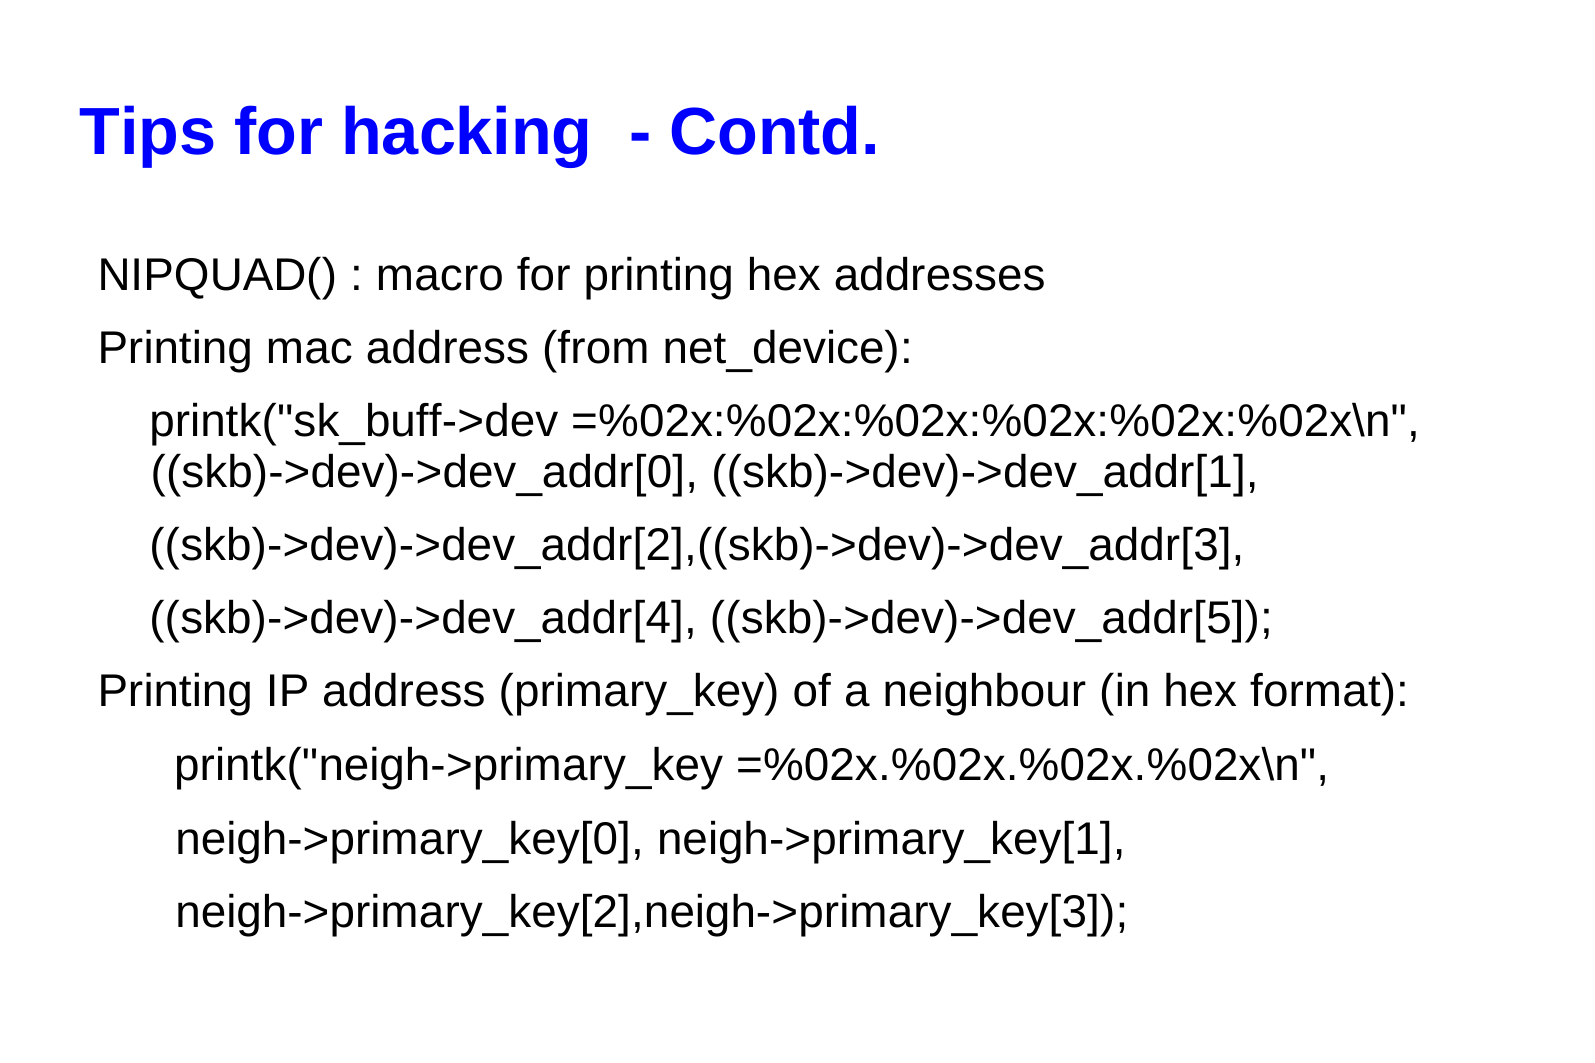

# Tips for hacking - Contd.
NIPQUAD() : macro for printing hex addresses
Printing mac address (from net_device):
 printk("sk_buff->dev =%02x:%02x:%02x:%02x:%02x:%02x\n",((skb)->dev)->dev_addr[0], ((skb)->dev)->dev_addr[1],
 ((skb)->dev)->dev_addr[2],((skb)->dev)->dev_addr[3],
 ((skb)->dev)->dev_addr[4], ((skb)->dev)->dev_addr[5]);
Printing IP address (primary_key) of a neighbour (in hex format):
printk("neigh->primary_key =%02x.%02x.%02x.%02x\n",
 neigh->primary_key[0], neigh->primary_key[1],
 neigh->primary_key[2],neigh->primary_key[3]);